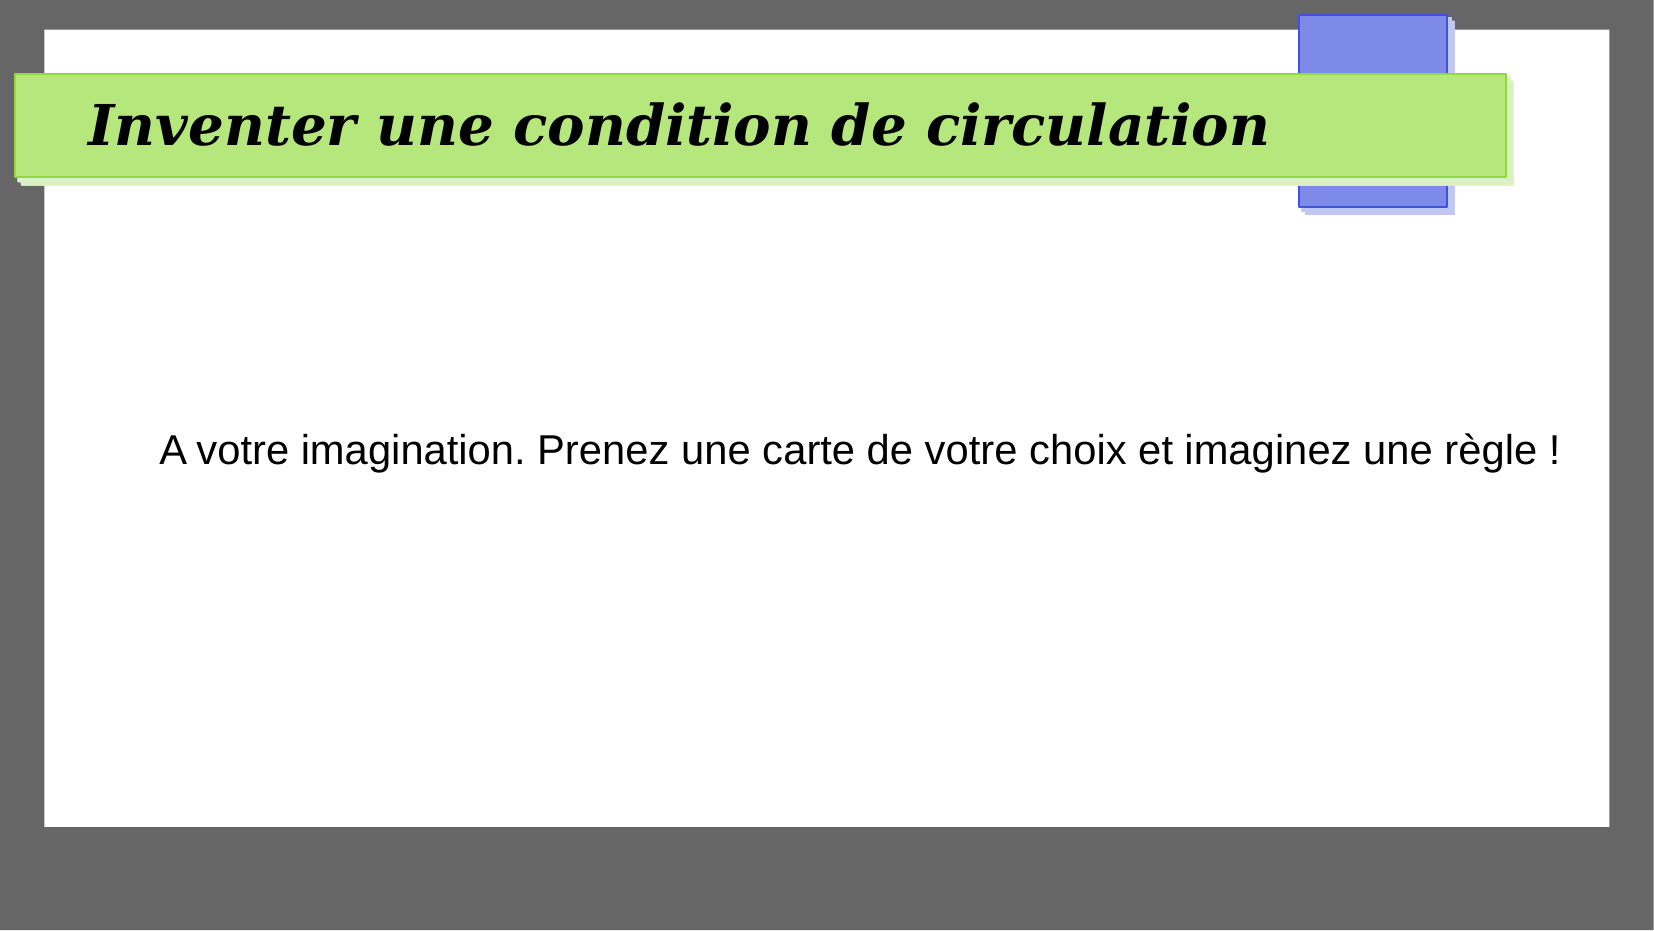

# Inventer une condition de circulation
A votre imagination. Prenez une carte de votre choix et imaginez une règle !